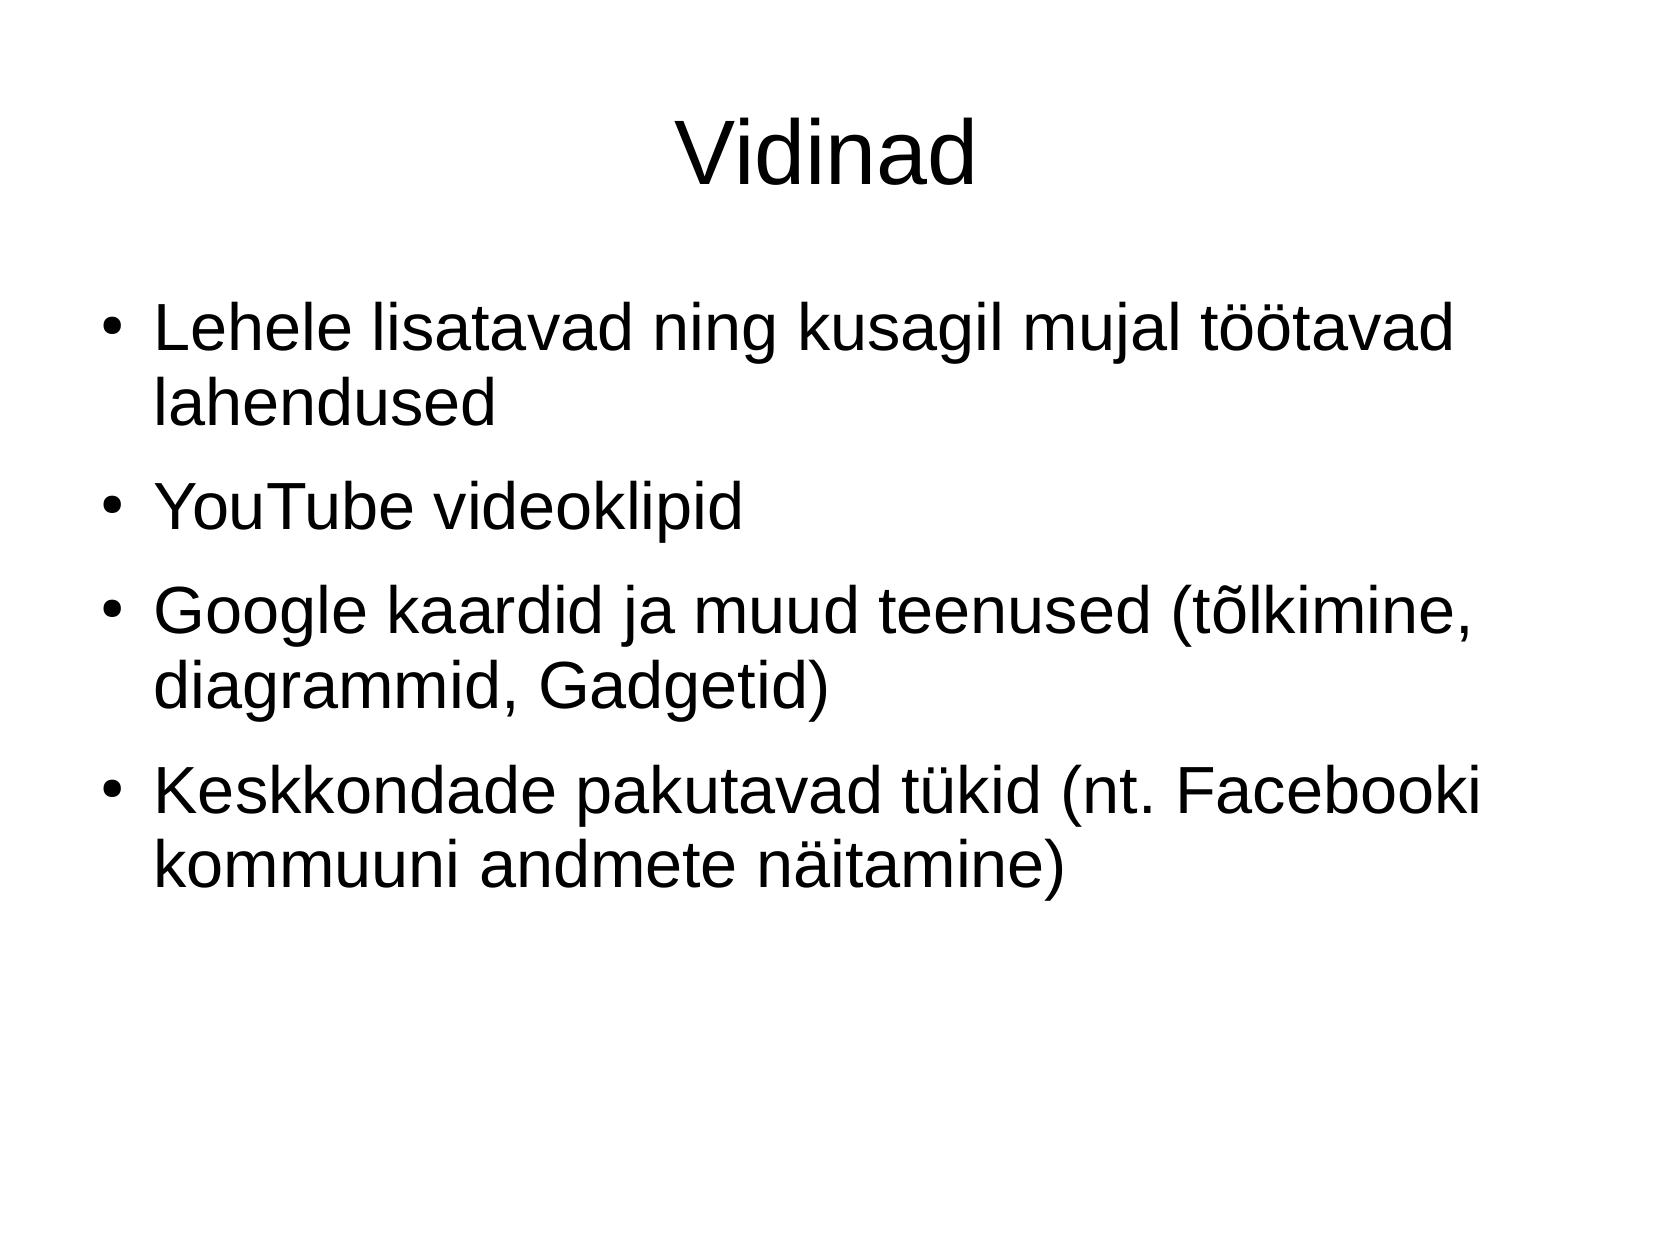

# Vidinad
Lehele lisatavad ning kusagil mujal töötavad lahendused
YouTube videoklipid
Google kaardid ja muud teenused (tõlkimine, diagrammid, Gadgetid)
Keskkondade pakutavad tükid (nt. Facebooki kommuuni andmete näitamine)